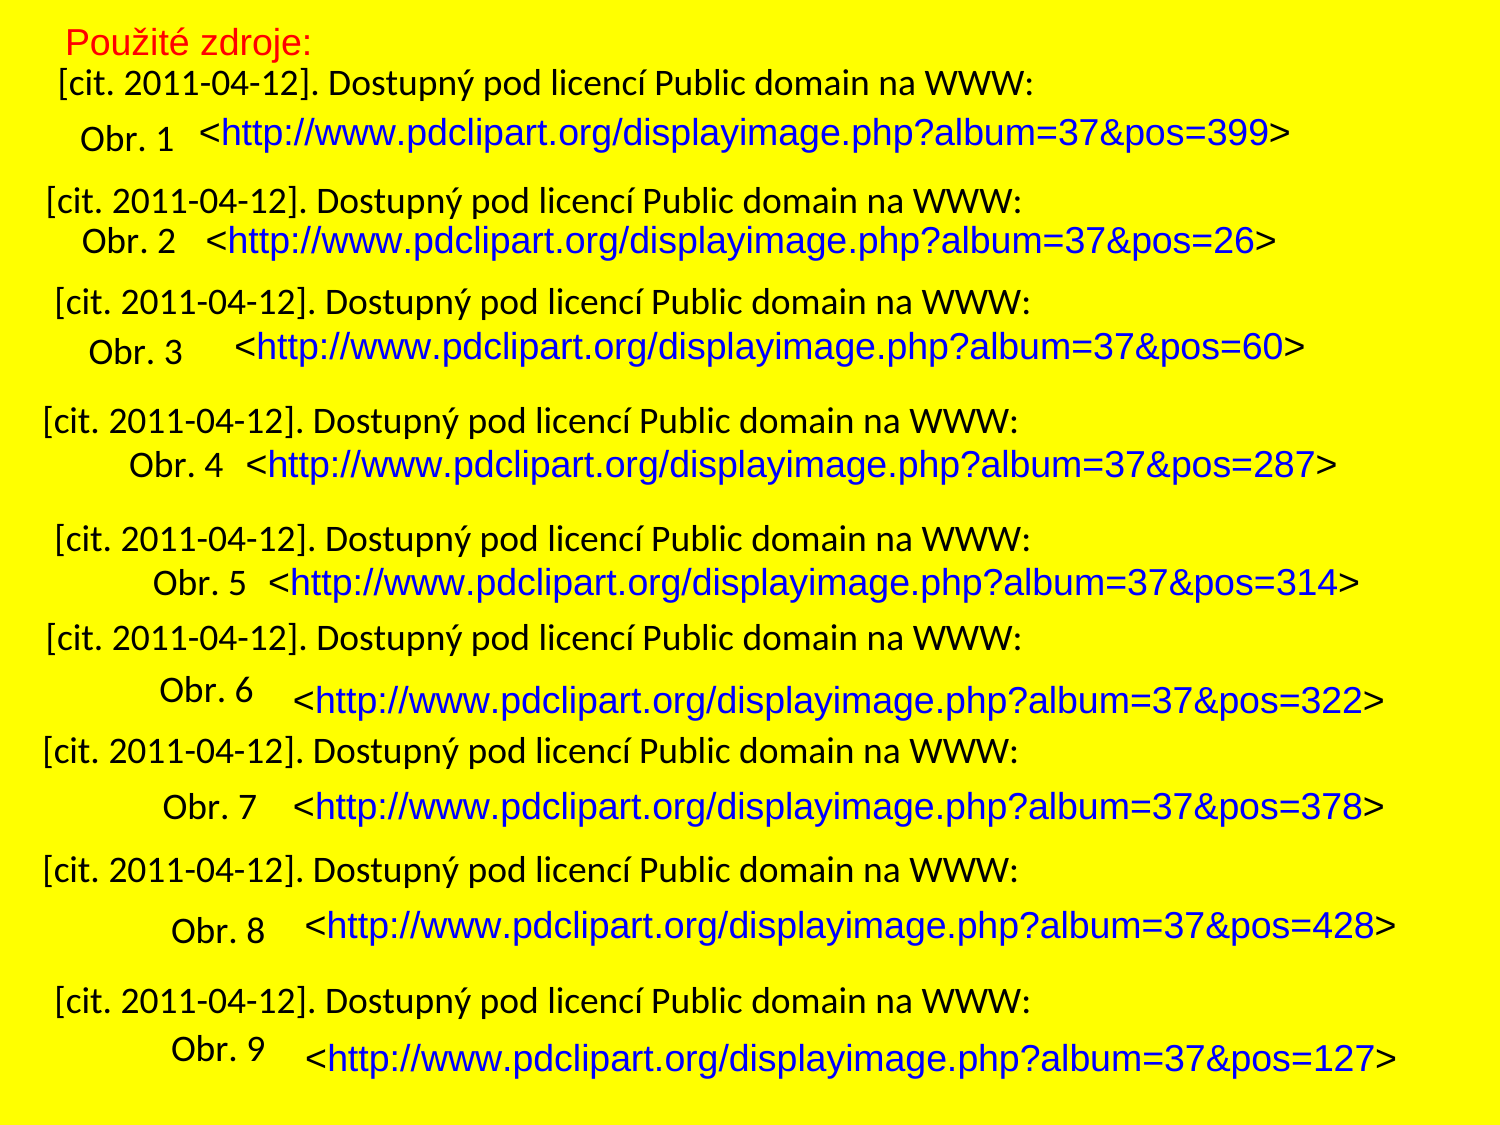

Použité zdroje:
[cit. 2011-04-12]. Dostupný pod licencí Public domain na WWW:
<http://www.pdclipart.org/displayimage.php?album=37&pos=399>
Obr. 1
[cit. 2011-04-12]. Dostupný pod licencí Public domain na WWW:
Obr. 2
<http://www.pdclipart.org/displayimage.php?album=37&pos=26>
[cit. 2011-04-12]. Dostupný pod licencí Public domain na WWW:
<http://www.pdclipart.org/displayimage.php?album=37&pos=60>
Obr. 3
[cit. 2011-04-12]. Dostupný pod licencí Public domain na WWW:
Obr. 4
<http://www.pdclipart.org/displayimage.php?album=37&pos=287>
[cit. 2011-04-12]. Dostupný pod licencí Public domain na WWW:
Obr. 5
<http://www.pdclipart.org/displayimage.php?album=37&pos=314>
[cit. 2011-04-12]. Dostupný pod licencí Public domain na WWW:
Obr. 6
<http://www.pdclipart.org/displayimage.php?album=37&pos=322>
[cit. 2011-04-12]. Dostupný pod licencí Public domain na WWW:
Obr. 7
<http://www.pdclipart.org/displayimage.php?album=37&pos=378>
[cit. 2011-04-12]. Dostupný pod licencí Public domain na WWW:
<http://www.pdclipart.org/displayimage.php?album=37&pos=428>
Obr. 8
[cit. 2011-04-12]. Dostupný pod licencí Public domain na WWW:
Obr. 9
<http://www.pdclipart.org/displayimage.php?album=37&pos=127>